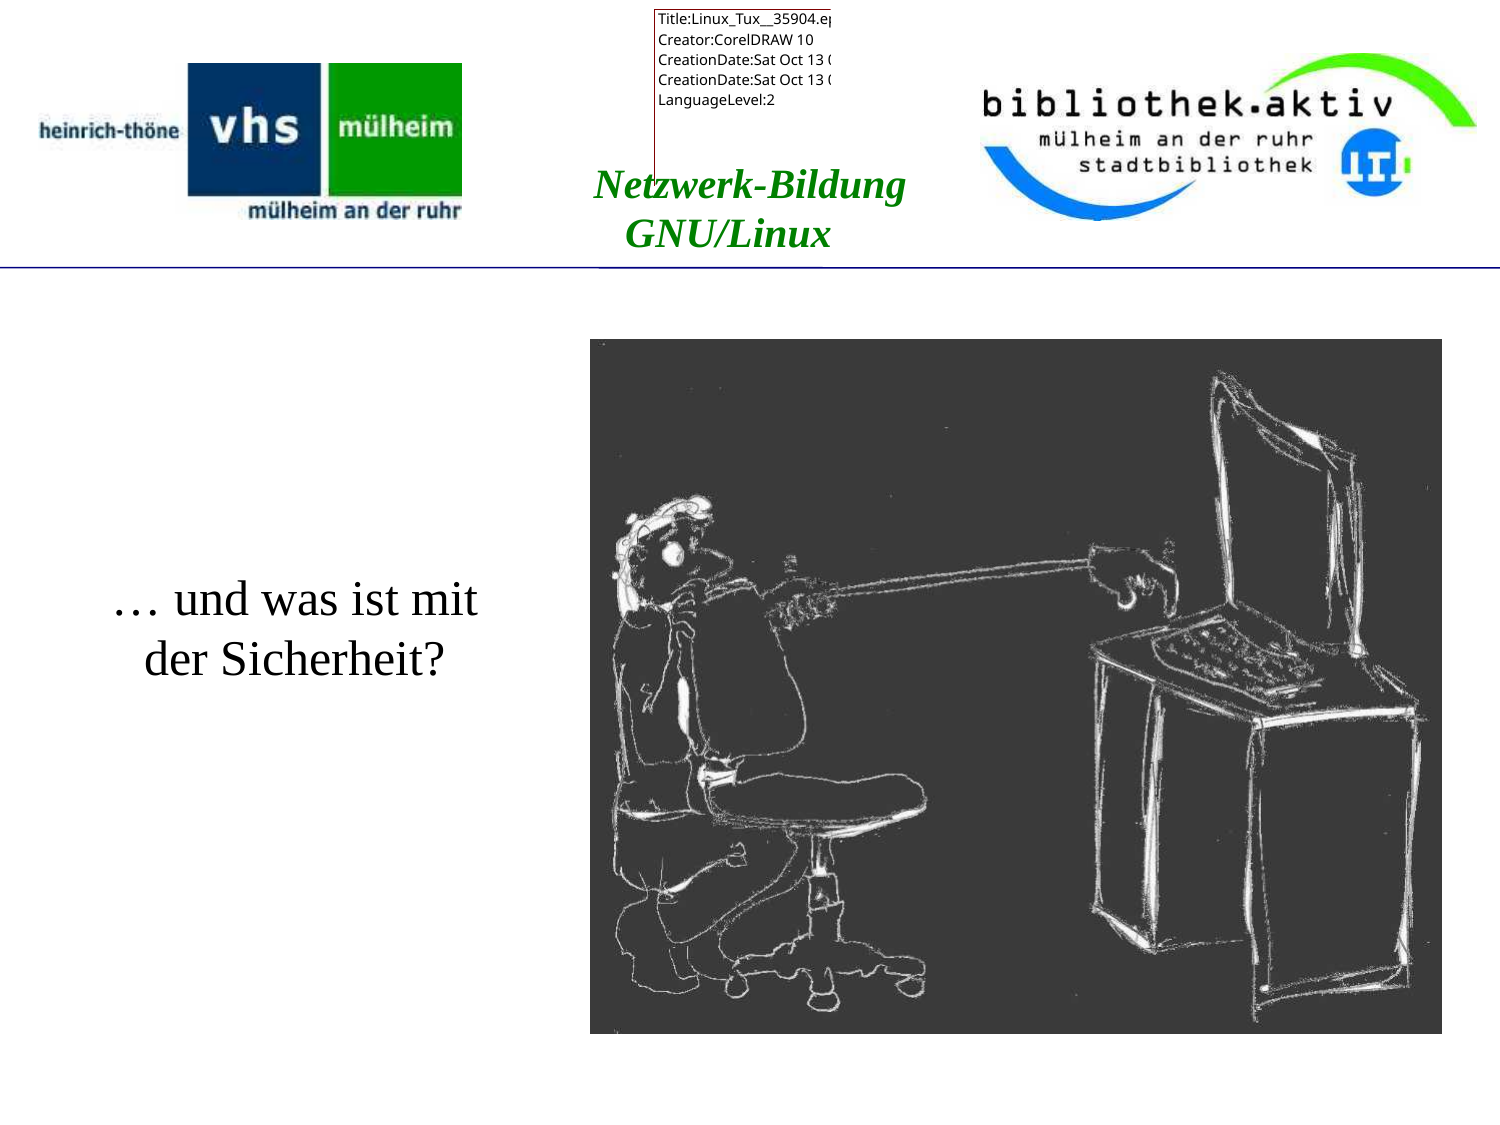

Netzwerk-Bildung
 GNU/Linux
… und was ist mit der Sicherheit?